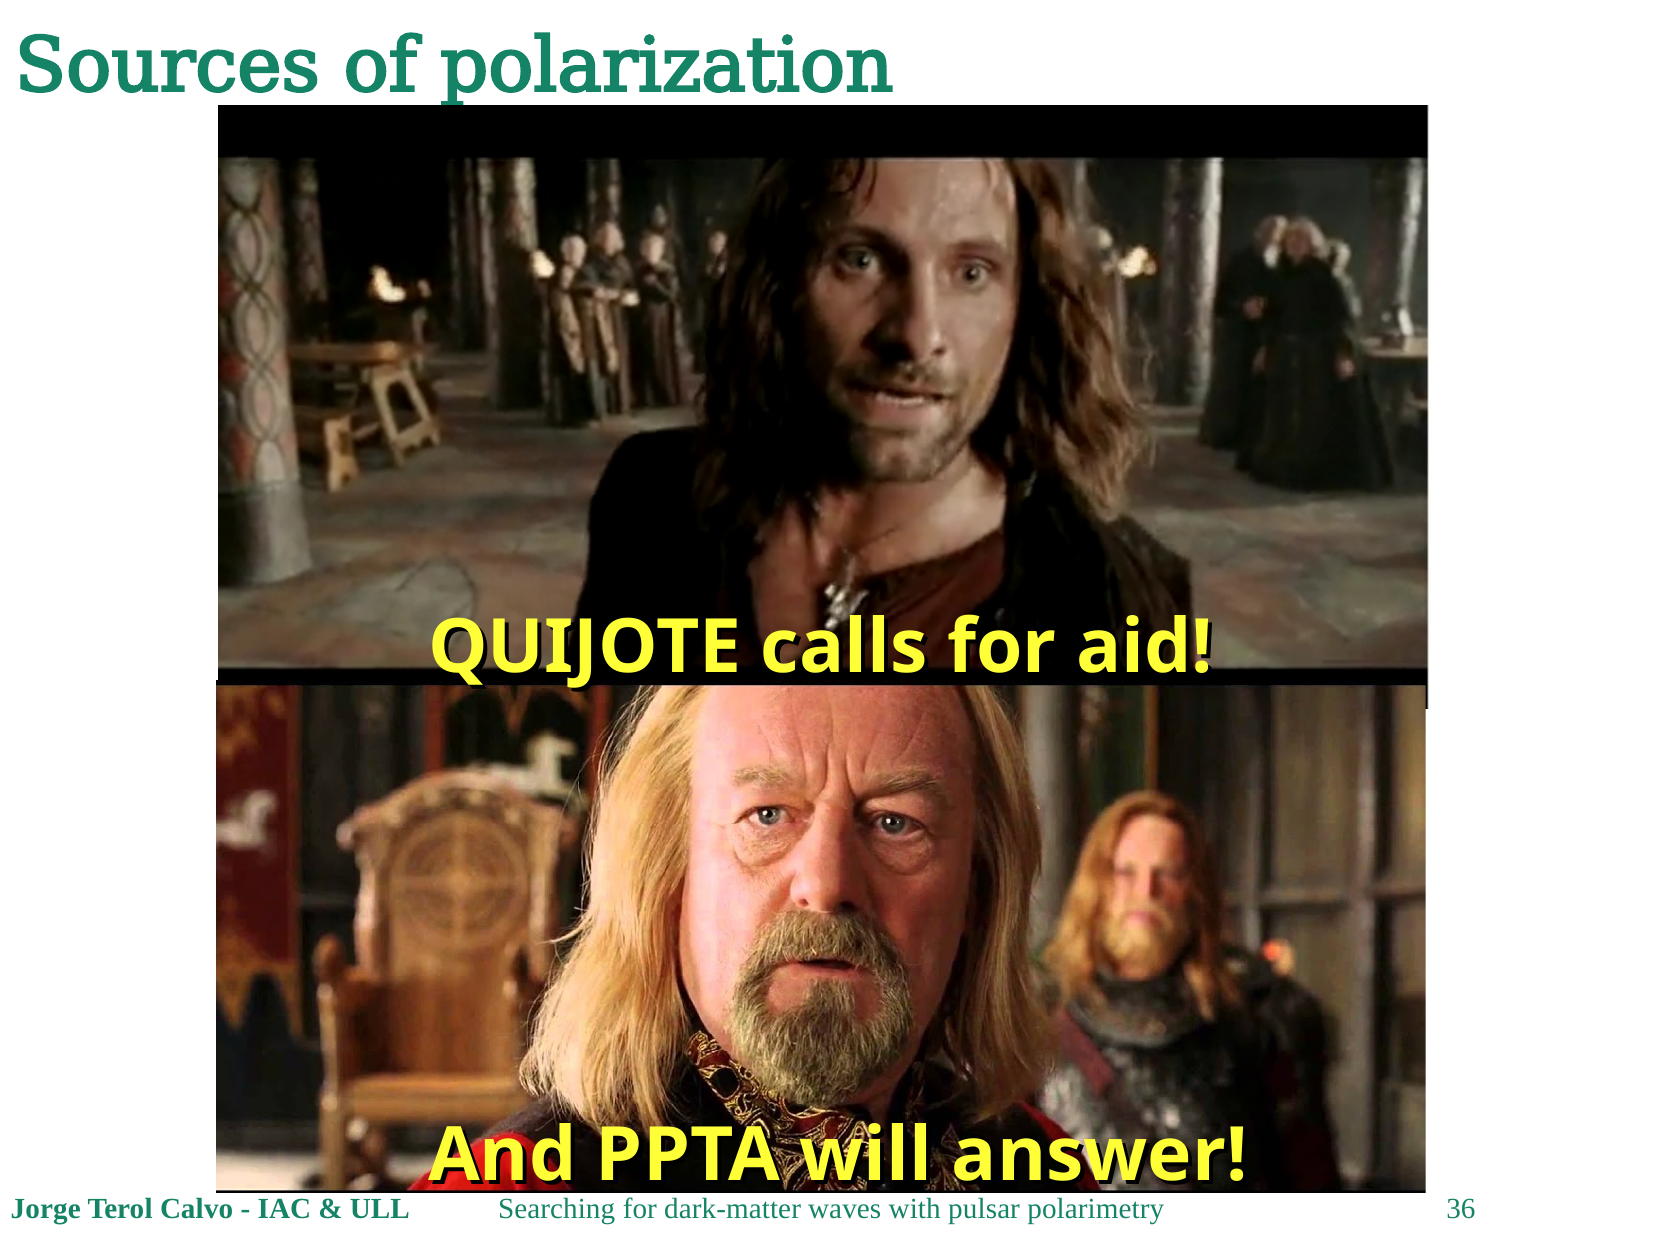

Sources of polarization
QUIJOTE calls for aid!
And PPTA will answer!
Jorge Terol Calvo - IAC & ULL
Searching for dark-matter waves with pulsar polarimetry
36